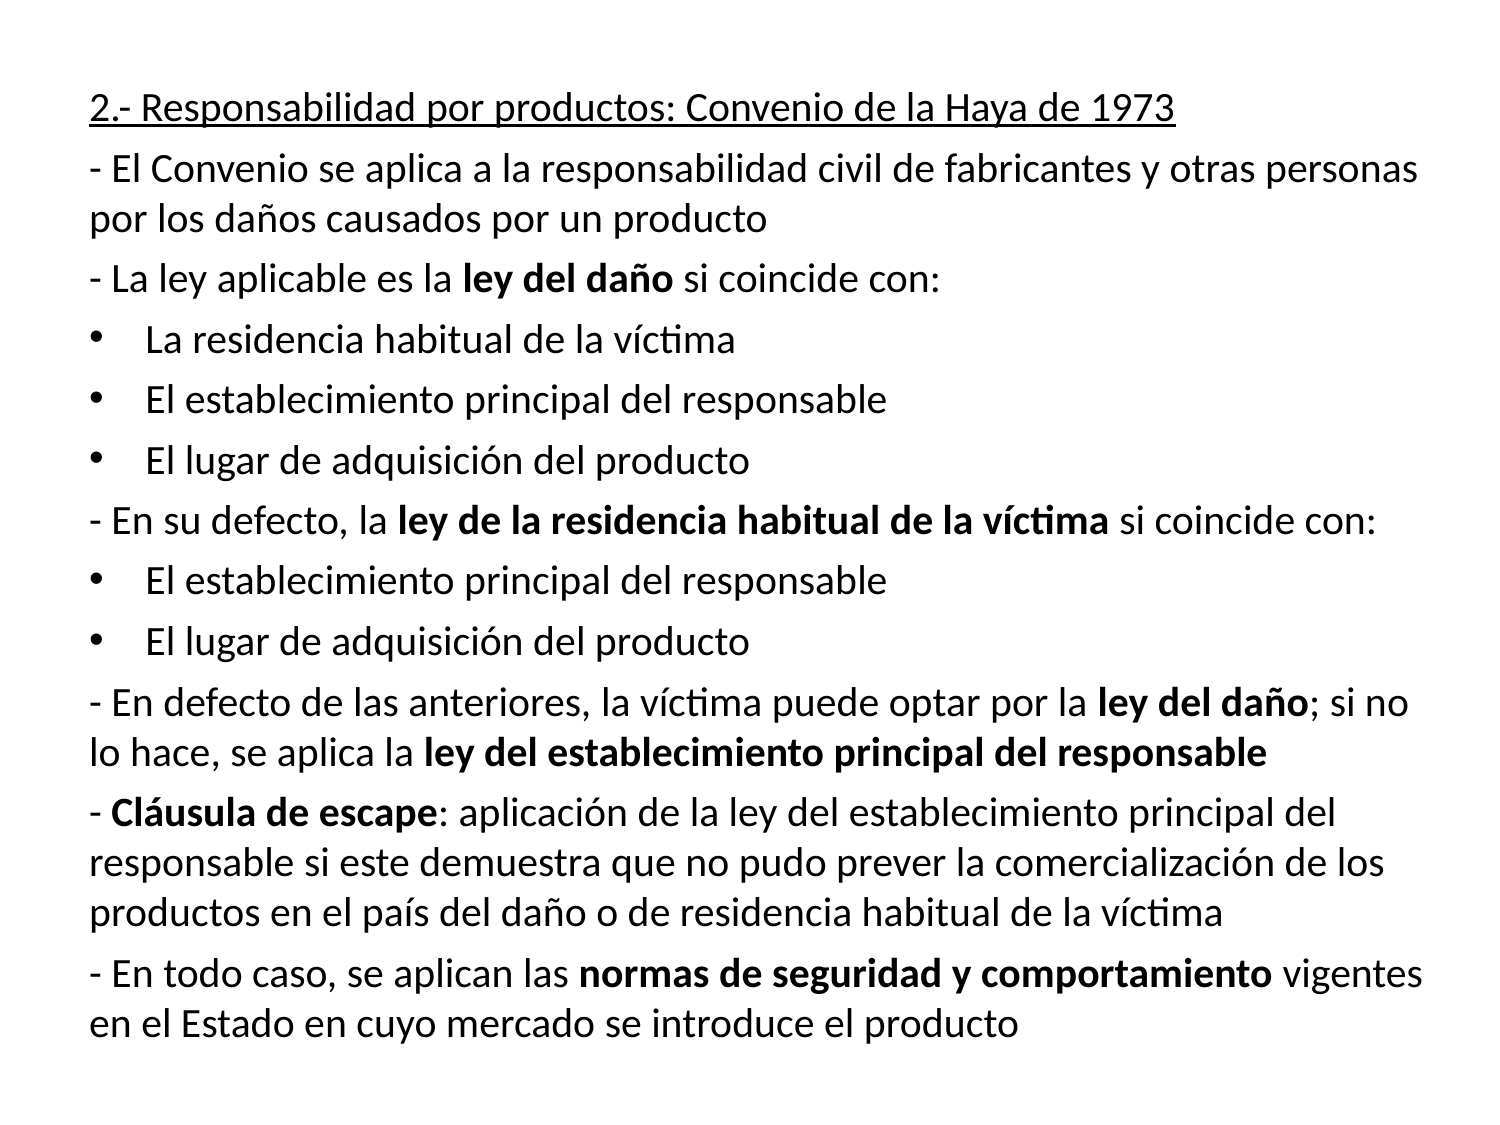

# 2.- Responsabilidad por productos: Convenio de la Haya de 1973
- El Convenio se aplica a la responsabilidad civil de fabricantes y otras personas por los daños causados por un producto
- La ley aplicable es la ley del daño si coincide con:
La residencia habitual de la víctima
El establecimiento principal del responsable
El lugar de adquisición del producto
- En su defecto, la ley de la residencia habitual de la víctima si coincide con:
El establecimiento principal del responsable
El lugar de adquisición del producto
- En defecto de las anteriores, la víctima puede optar por la ley del daño; si no lo hace, se aplica la ley del establecimiento principal del responsable
- Cláusula de escape: aplicación de la ley del establecimiento principal del responsable si este demuestra que no pudo prever la comercialización de los productos en el país del daño o de residencia habitual de la víctima
- En todo caso, se aplican las normas de seguridad y comportamiento vigentes en el Estado en cuyo mercado se introduce el producto